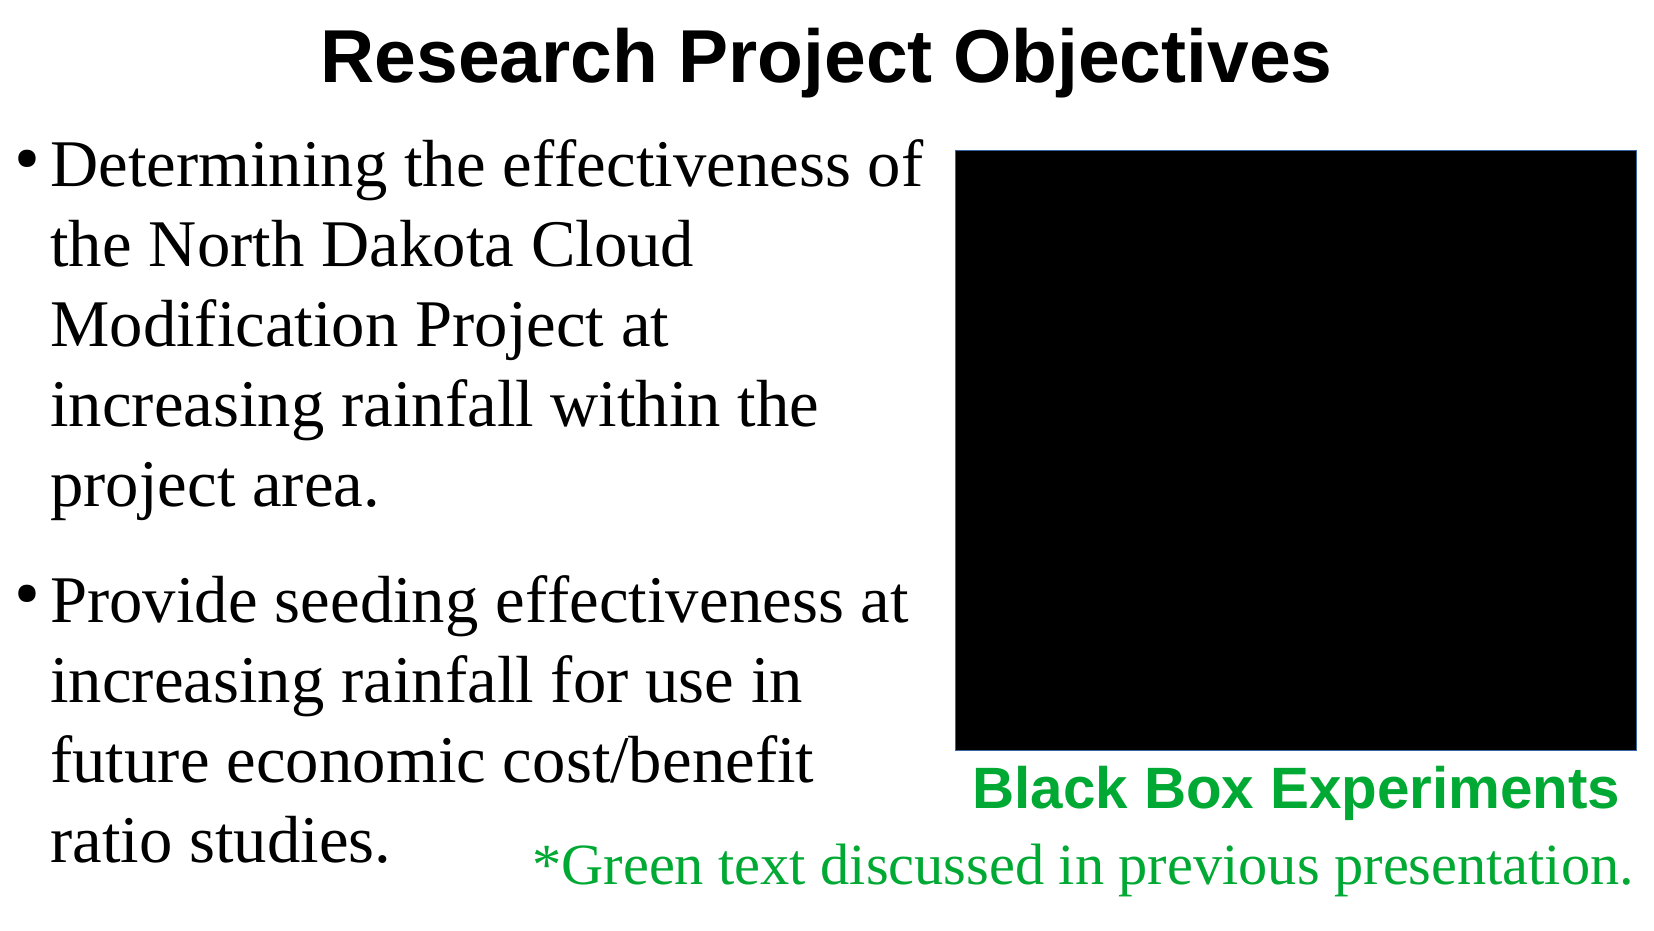

# Research Project Objectives
Determining the effectiveness of the North Dakota Cloud Modification Project at increasing rainfall within the project area.
Provide seeding effectiveness at increasing rainfall for use in future economic cost/benefit ratio studies.
Black Box Experiments
*Green text discussed in previous presentation.